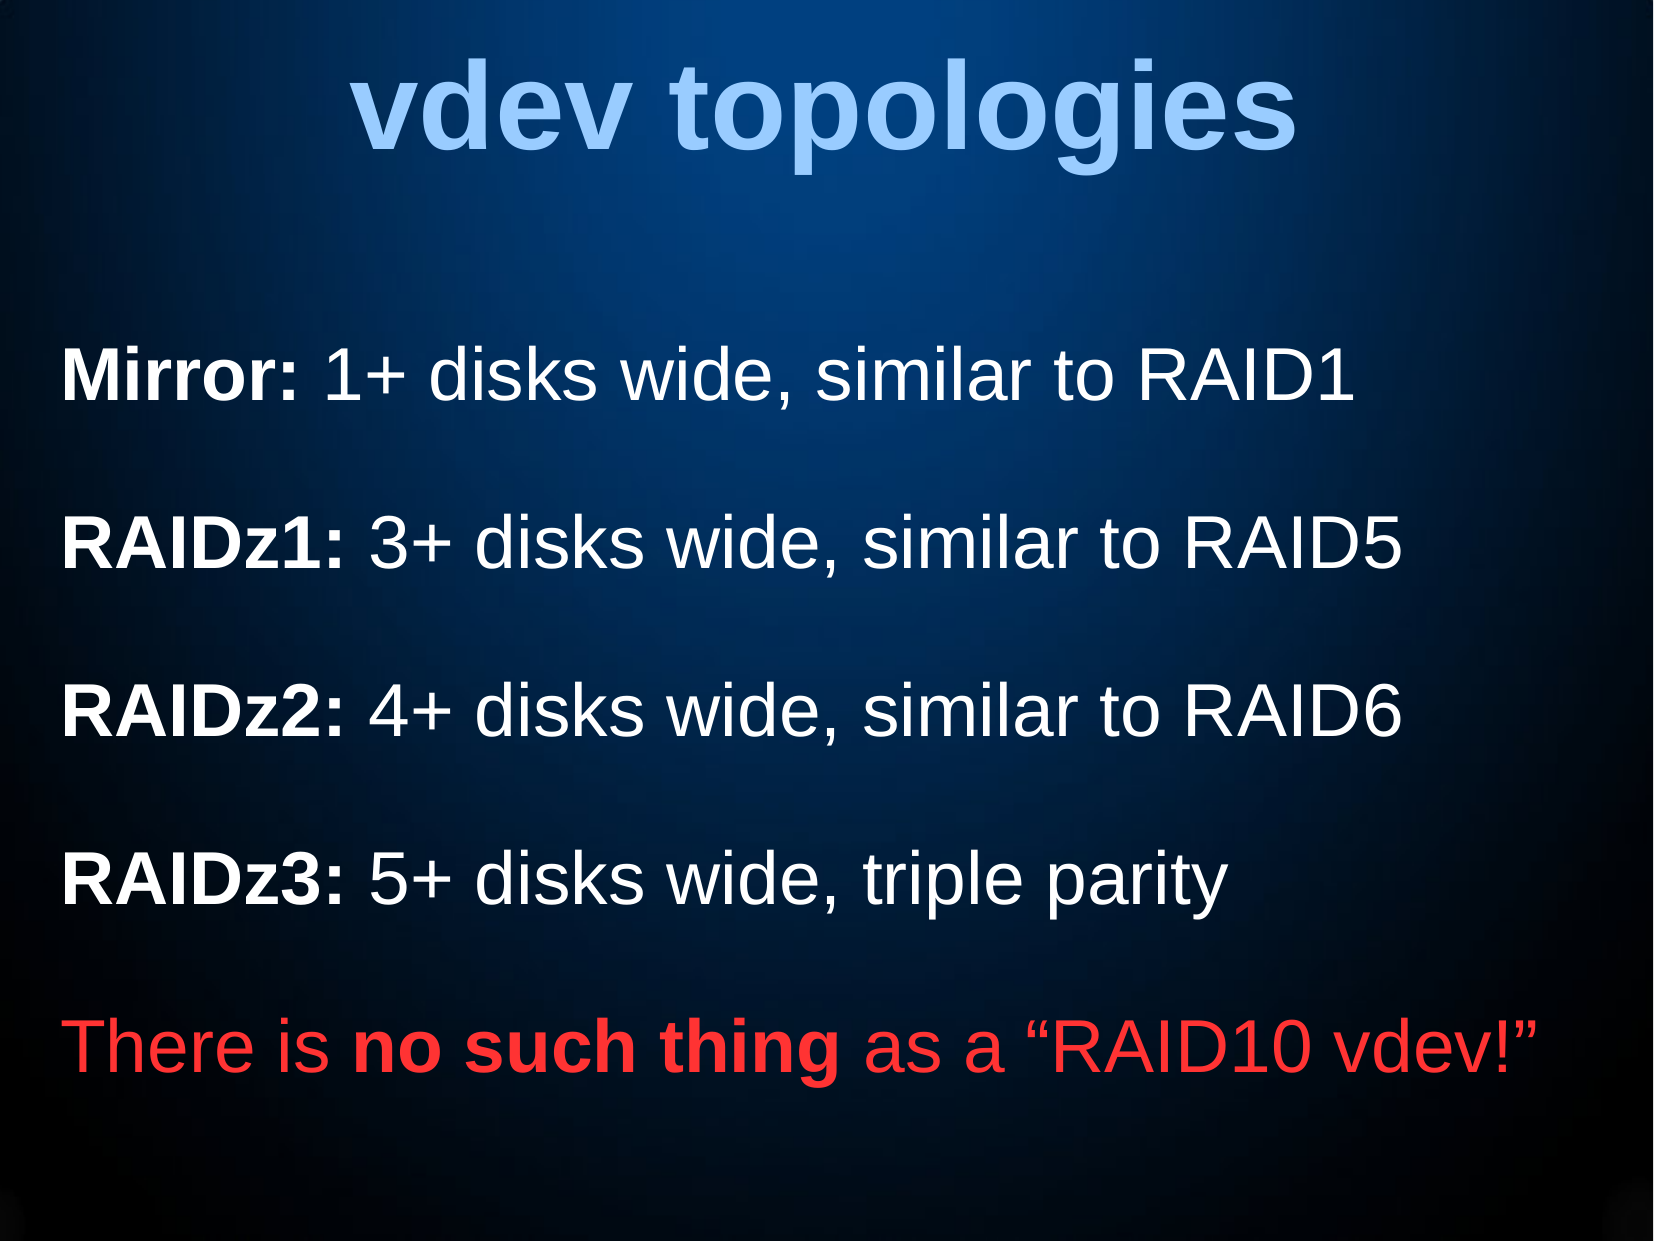

# vdev topologies
Mirror: 1+ disks wide, similar to RAID1
RAIDz1: 3+ disks wide, similar to RAID5
RAIDz2: 4+ disks wide, similar to RAID6
RAIDz3: 5+ disks wide, triple parity
There is no such thing as a “RAID10 vdev!”